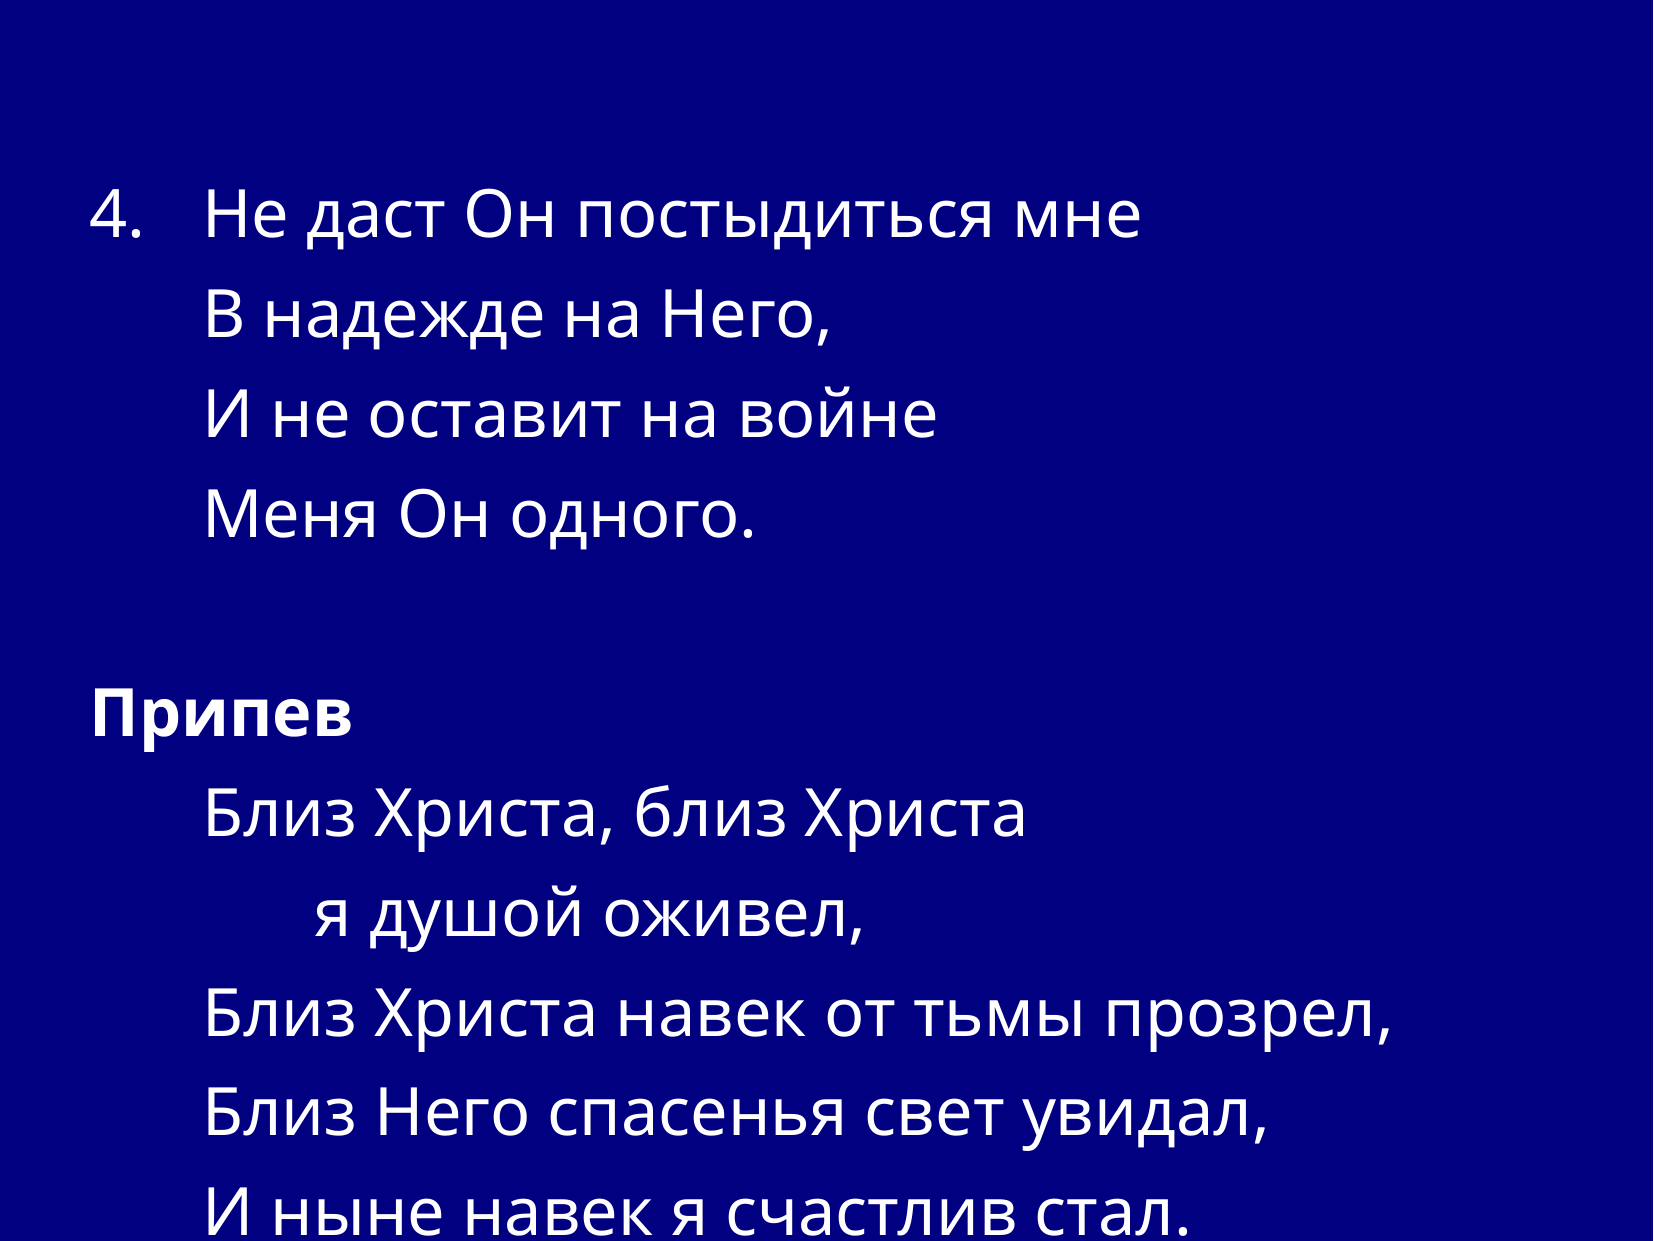

4.	Не даст Он постыдиться мне
	В надежде на Него,
	И не оставит на войне
	Меня Он одного.
Припев
	Близ Христа, близ Христа
		я душой оживел,
	Близ Христа навек от тьмы прозрел,
	Близ Него спасенья свет увидал,
	И ныне навек я счастлив стал.